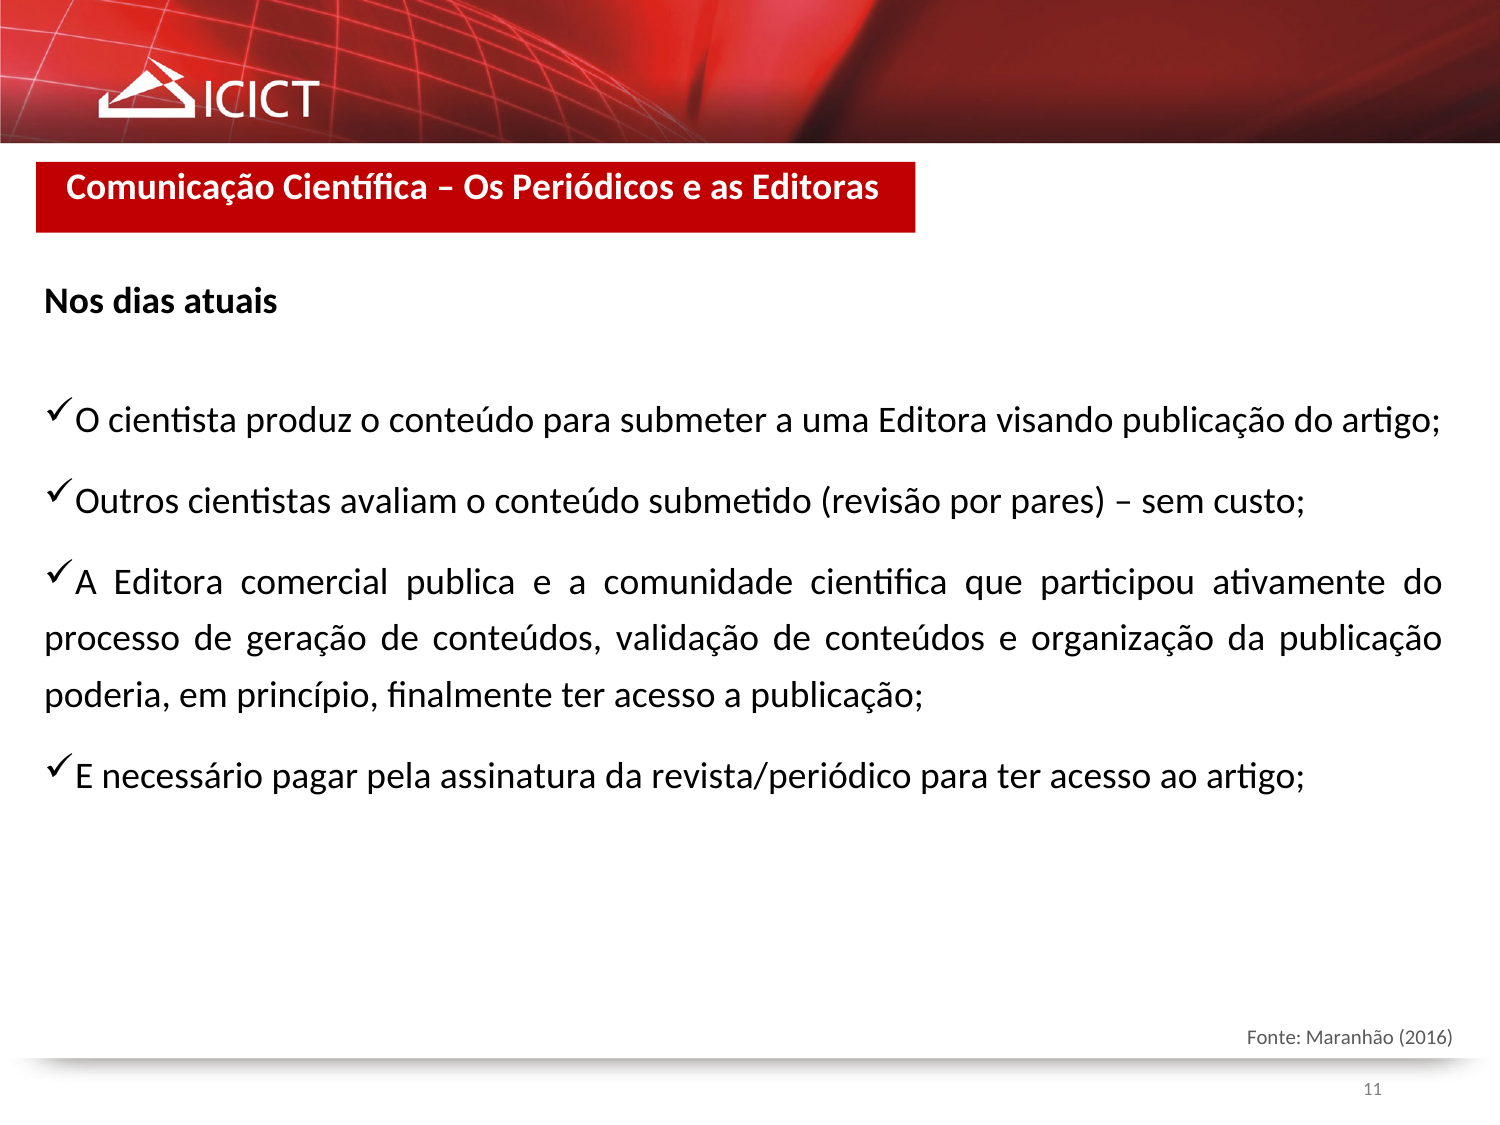

Comunicação Científica – Os Periódicos e as Editoras
Nos dias atuais
O cientista produz o conteúdo para submeter a uma Editora visando publicação do artigo;
Outros cientistas avaliam o conteúdo submetido (revisão por pares) – sem custo;
A Editora comercial publica e a comunidade cientifica que participou ativamente do processo de geração de conteúdos, validação de conteúdos e organização da publicação poderia, em princípio, finalmente ter acesso a publicação;
E necessário pagar pela assinatura da revista/periódico para ter acesso ao artigo;
Fonte: Maranhão (2016)